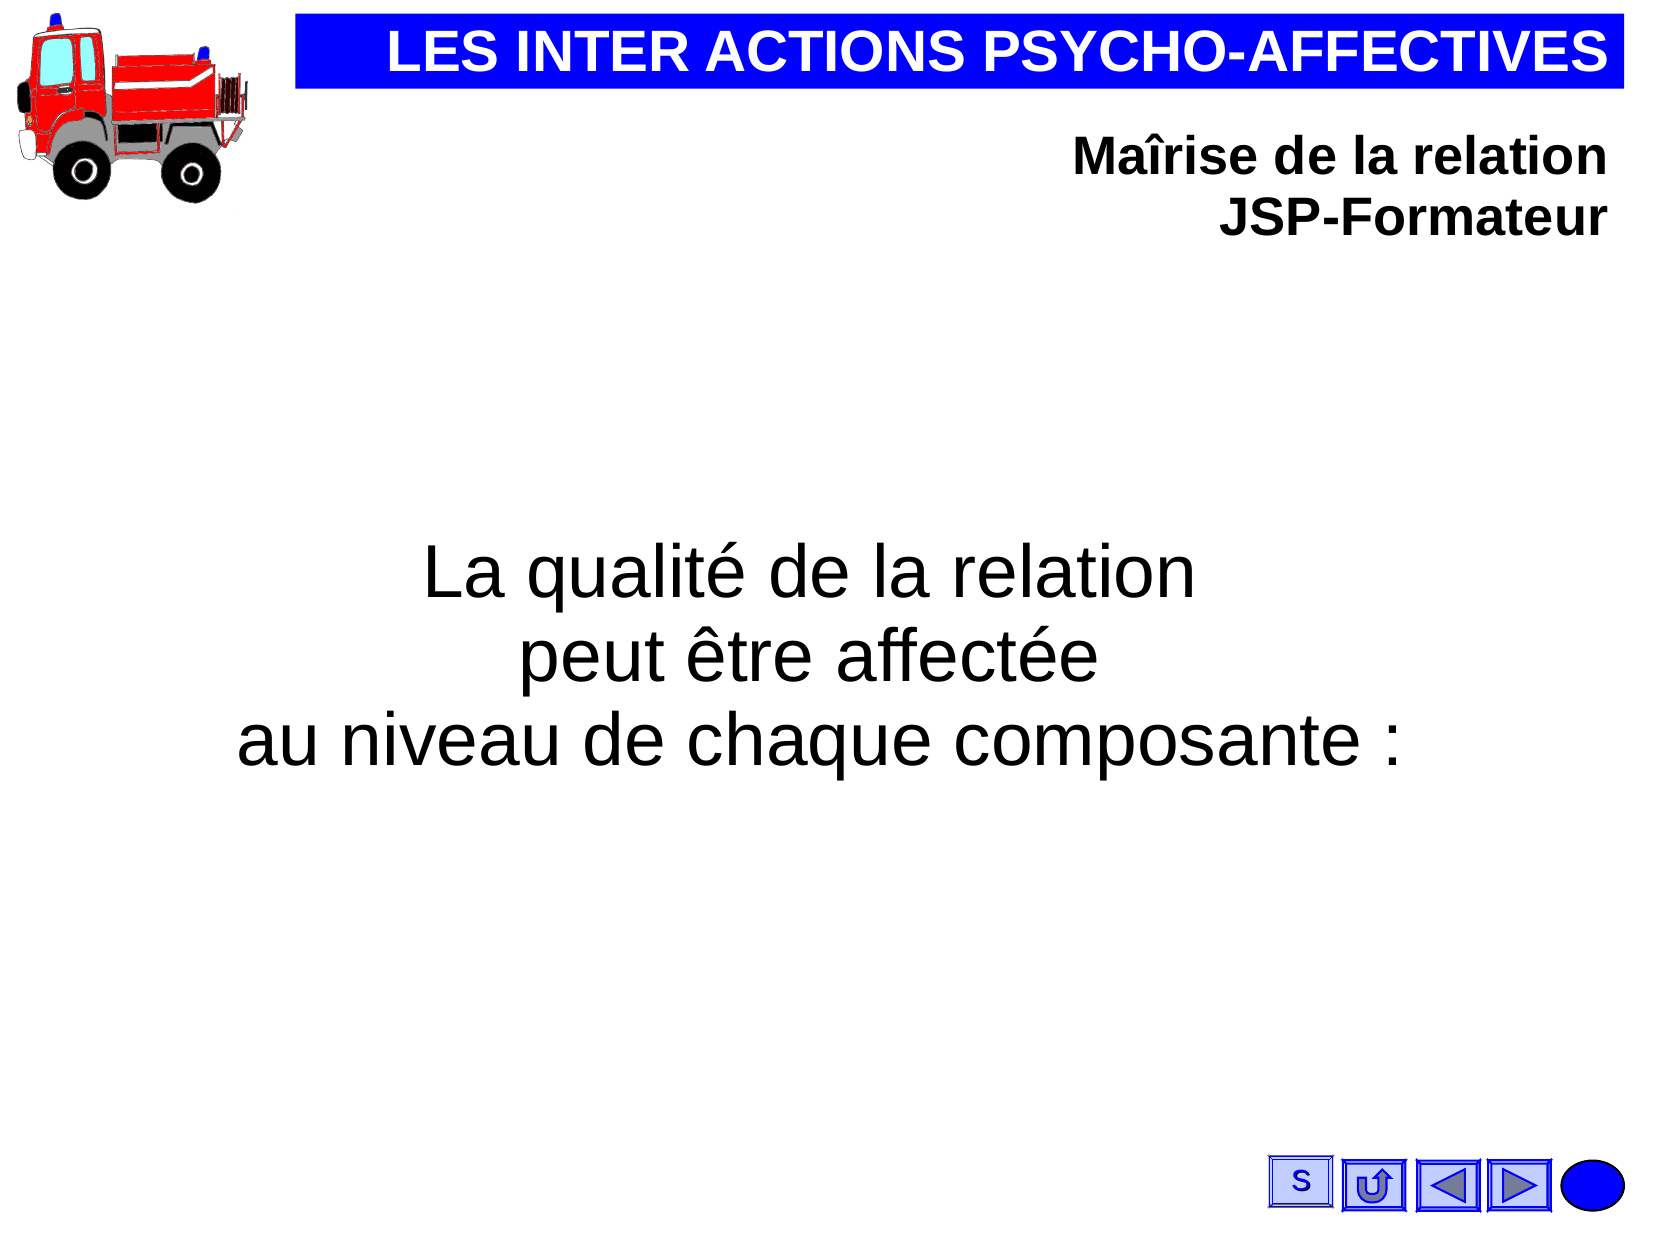

LES INTER ACTIONS PSYCHO-AFFECTIVES
Maîrise de la relation
JSP-Formateur
La qualité de la relation
peut être affectée
au niveau de chaque composante :